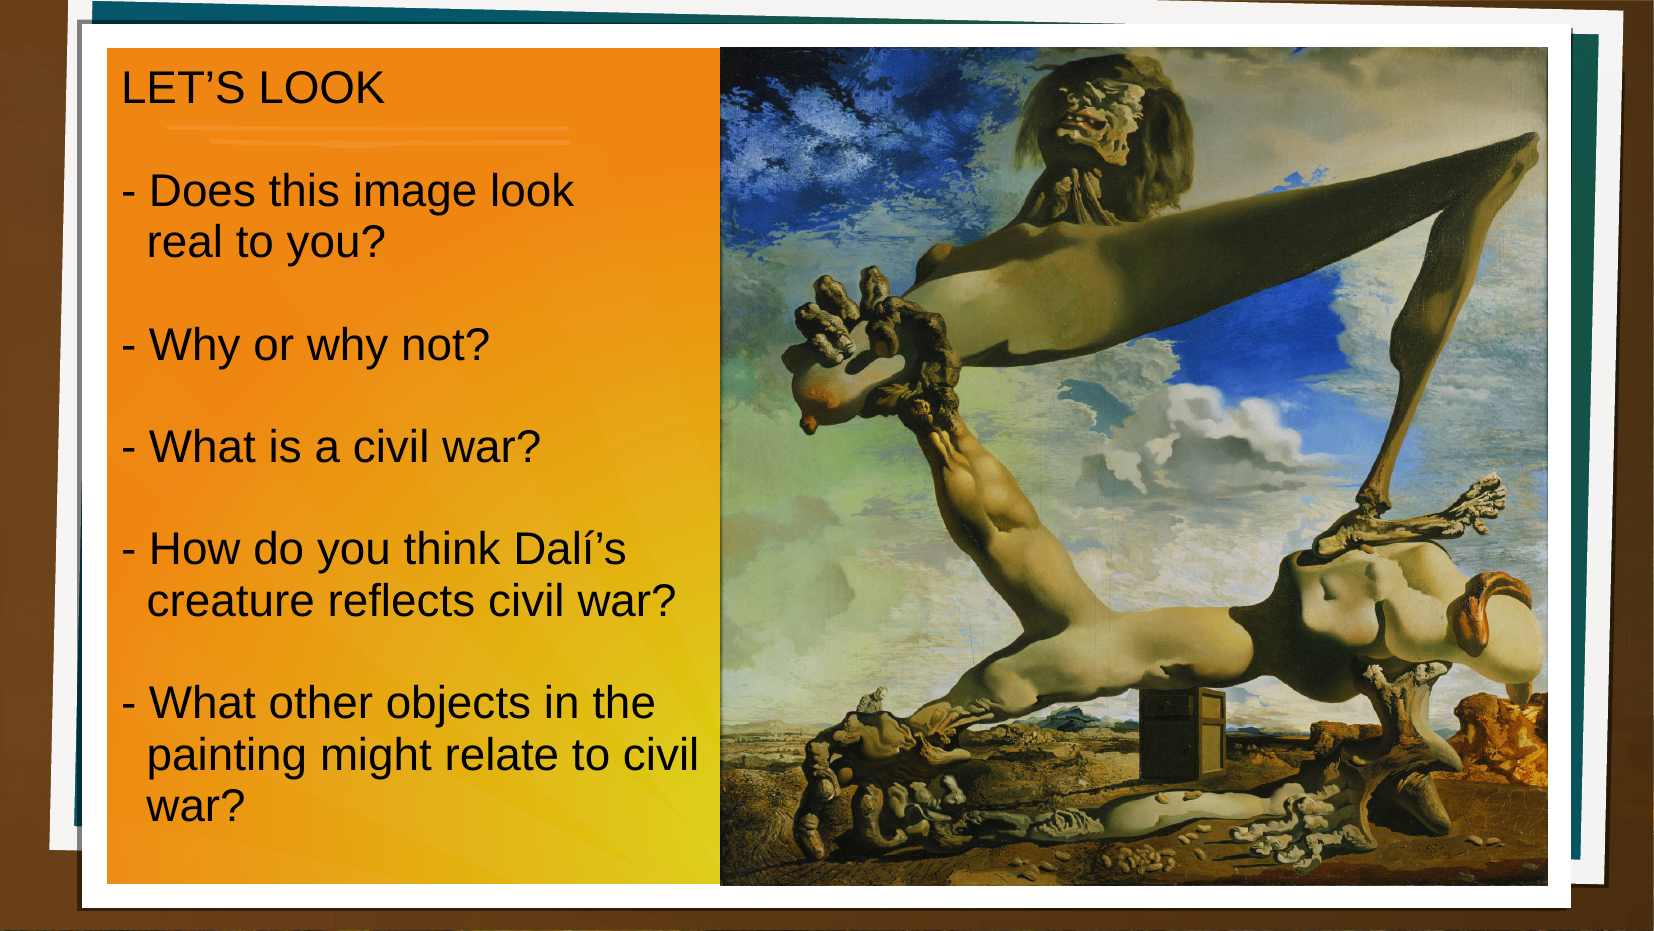

LET’S LOOK
- Does this image look
 real to you?
- Why or why not?
- What is a civil war?
- How do you think Dalí’s
 creature reflects civil war?
- What other objects in the
 painting might relate to civil war?